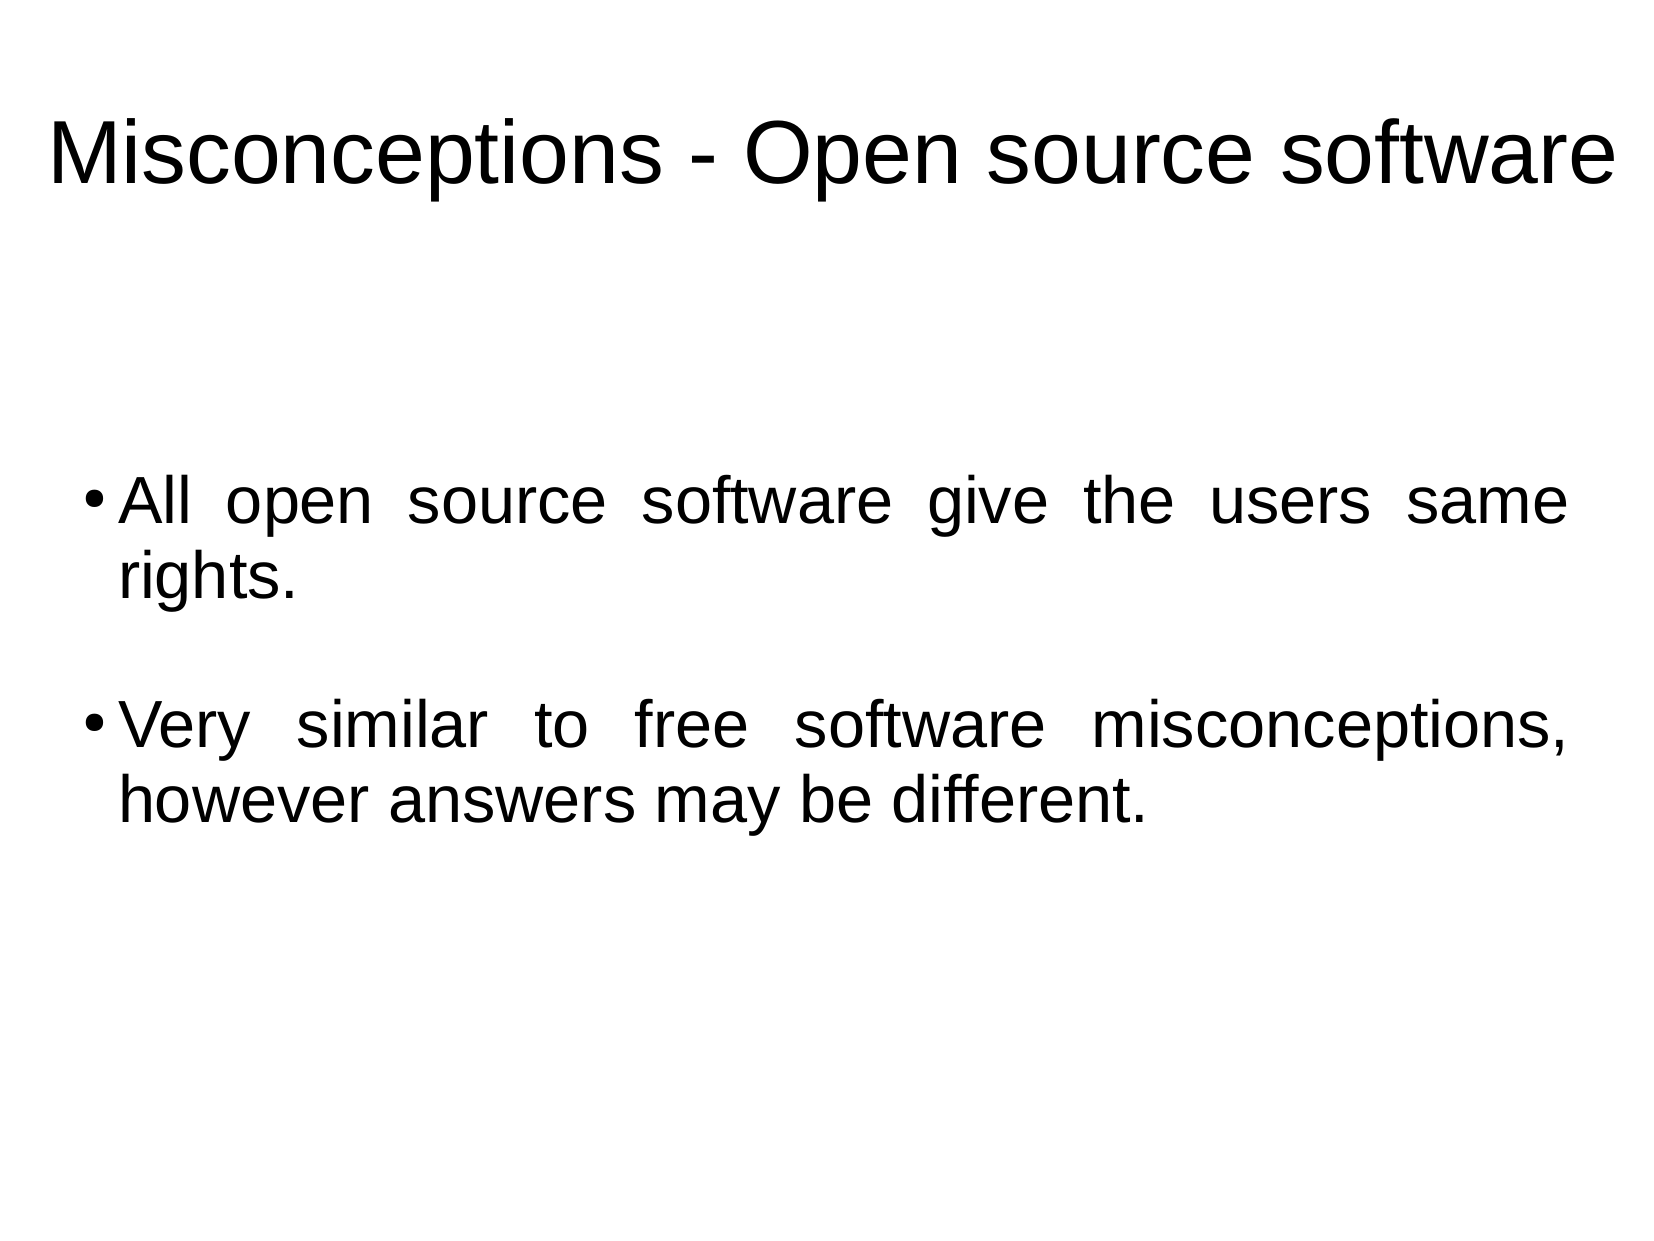

# Misconceptions - Open source software
All open source software give the users same rights.
Very similar to free software misconceptions, however answers may be different.